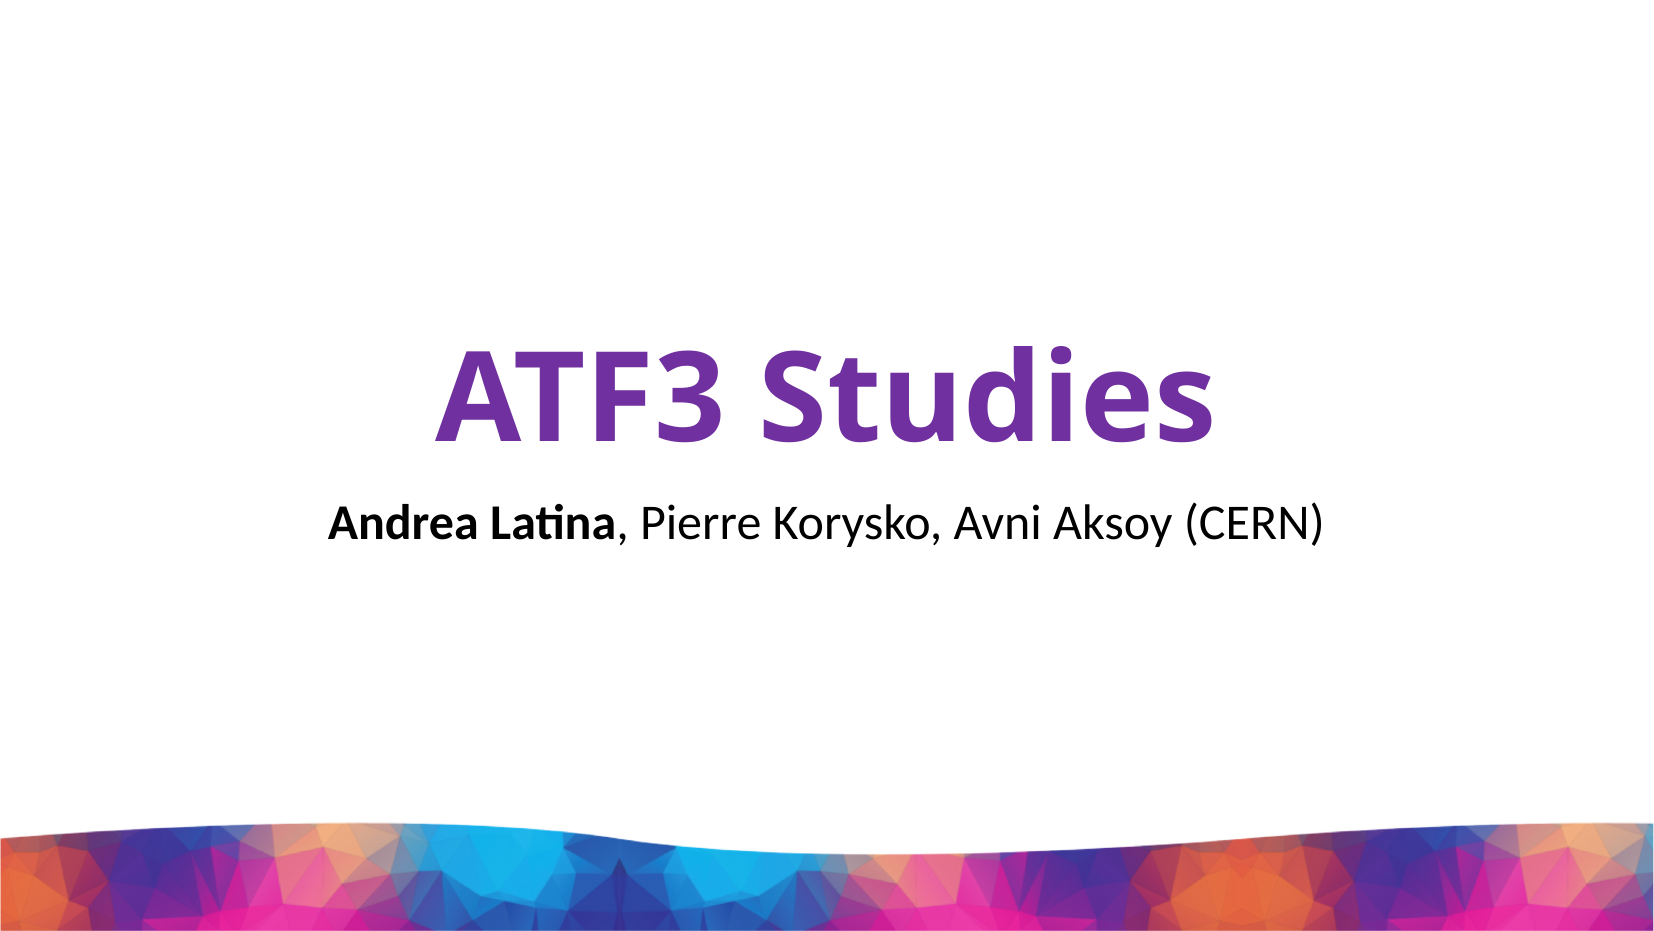

# ATF3 Studies
Andrea Latina, Pierre Korysko, Avni Aksoy (CERN)